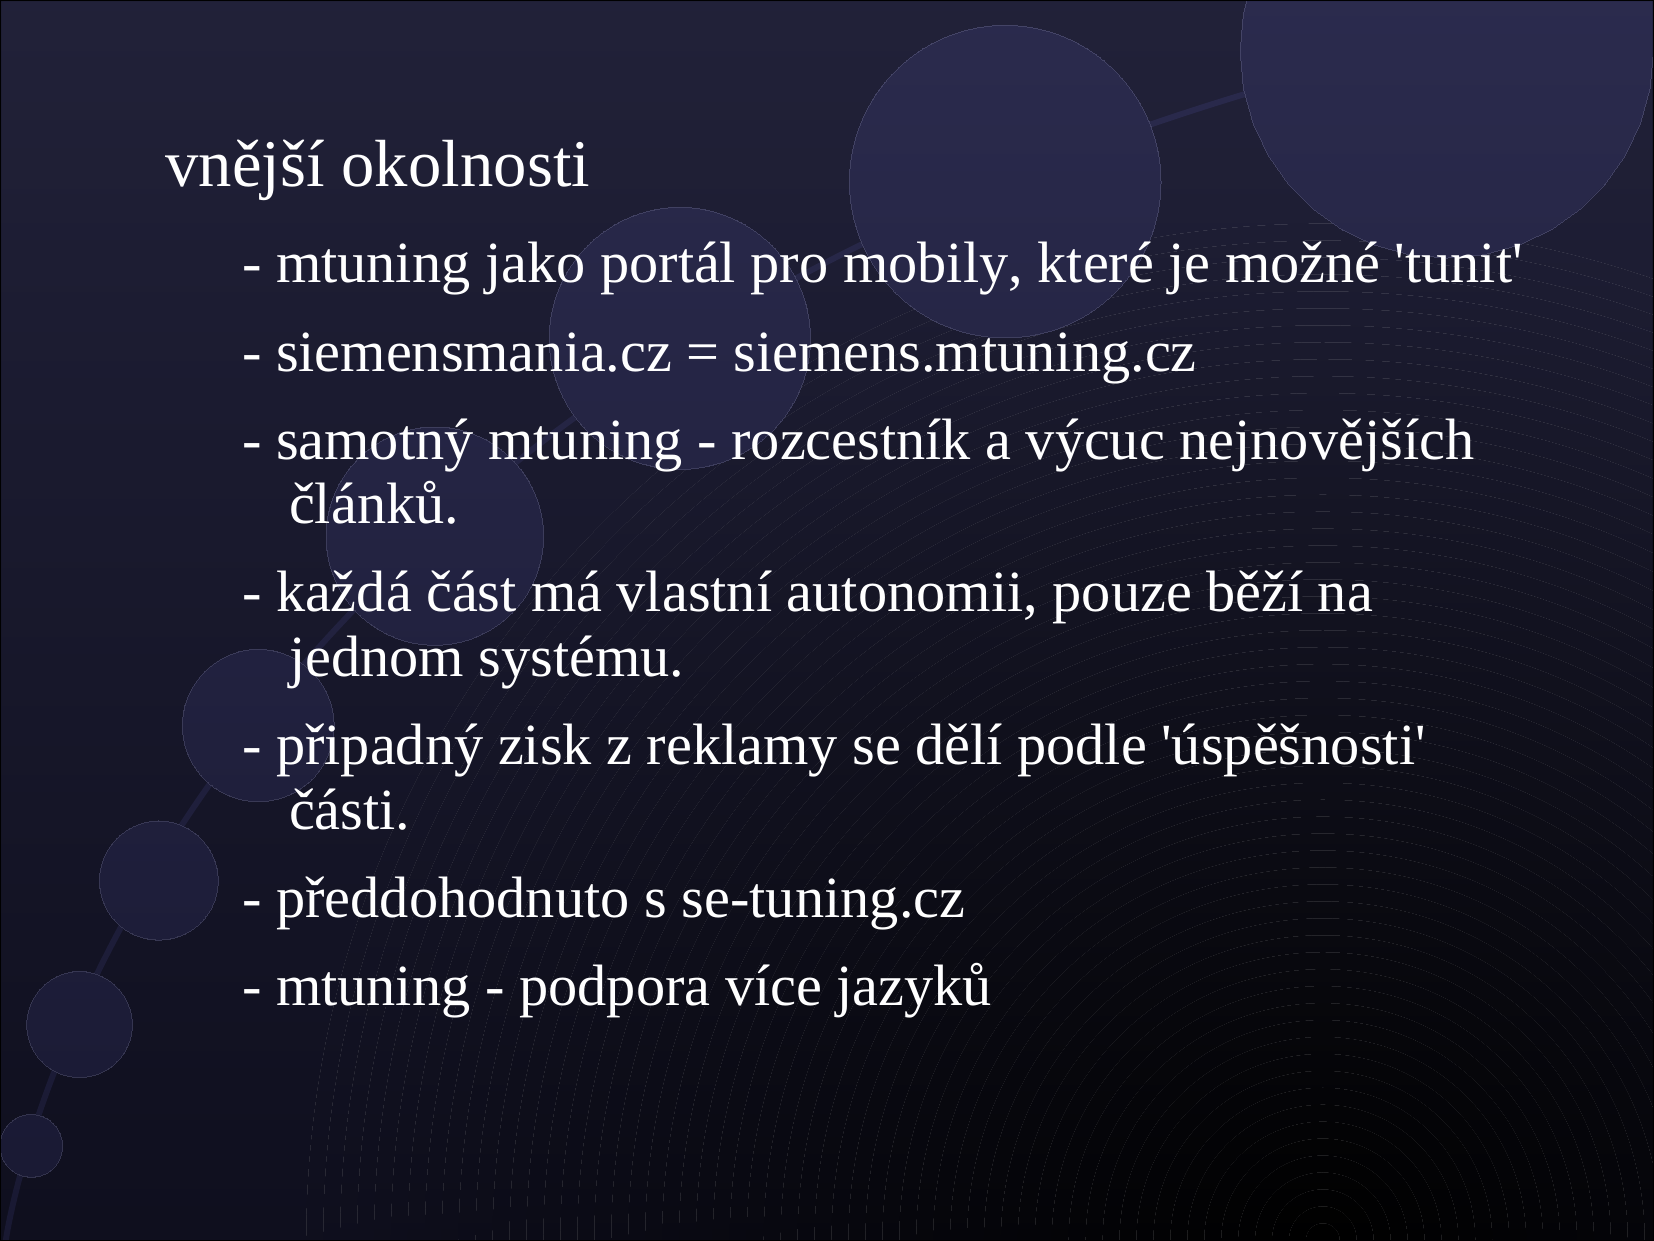

# vnější okolnosti
- mtuning jako portál pro mobily, které je možné 'tunit'
- siemensmania.cz = siemens.mtuning.cz
- samotný mtuning - rozcestník a výcuc nejnovějších článků.
- každá část má vlastní autonomii, pouze běží na jednom systému.
- připadný zisk z reklamy se dělí podle 'úspěšnosti' části.
- předdohodnuto s se-tuning.cz
- mtuning - podpora více jazyků